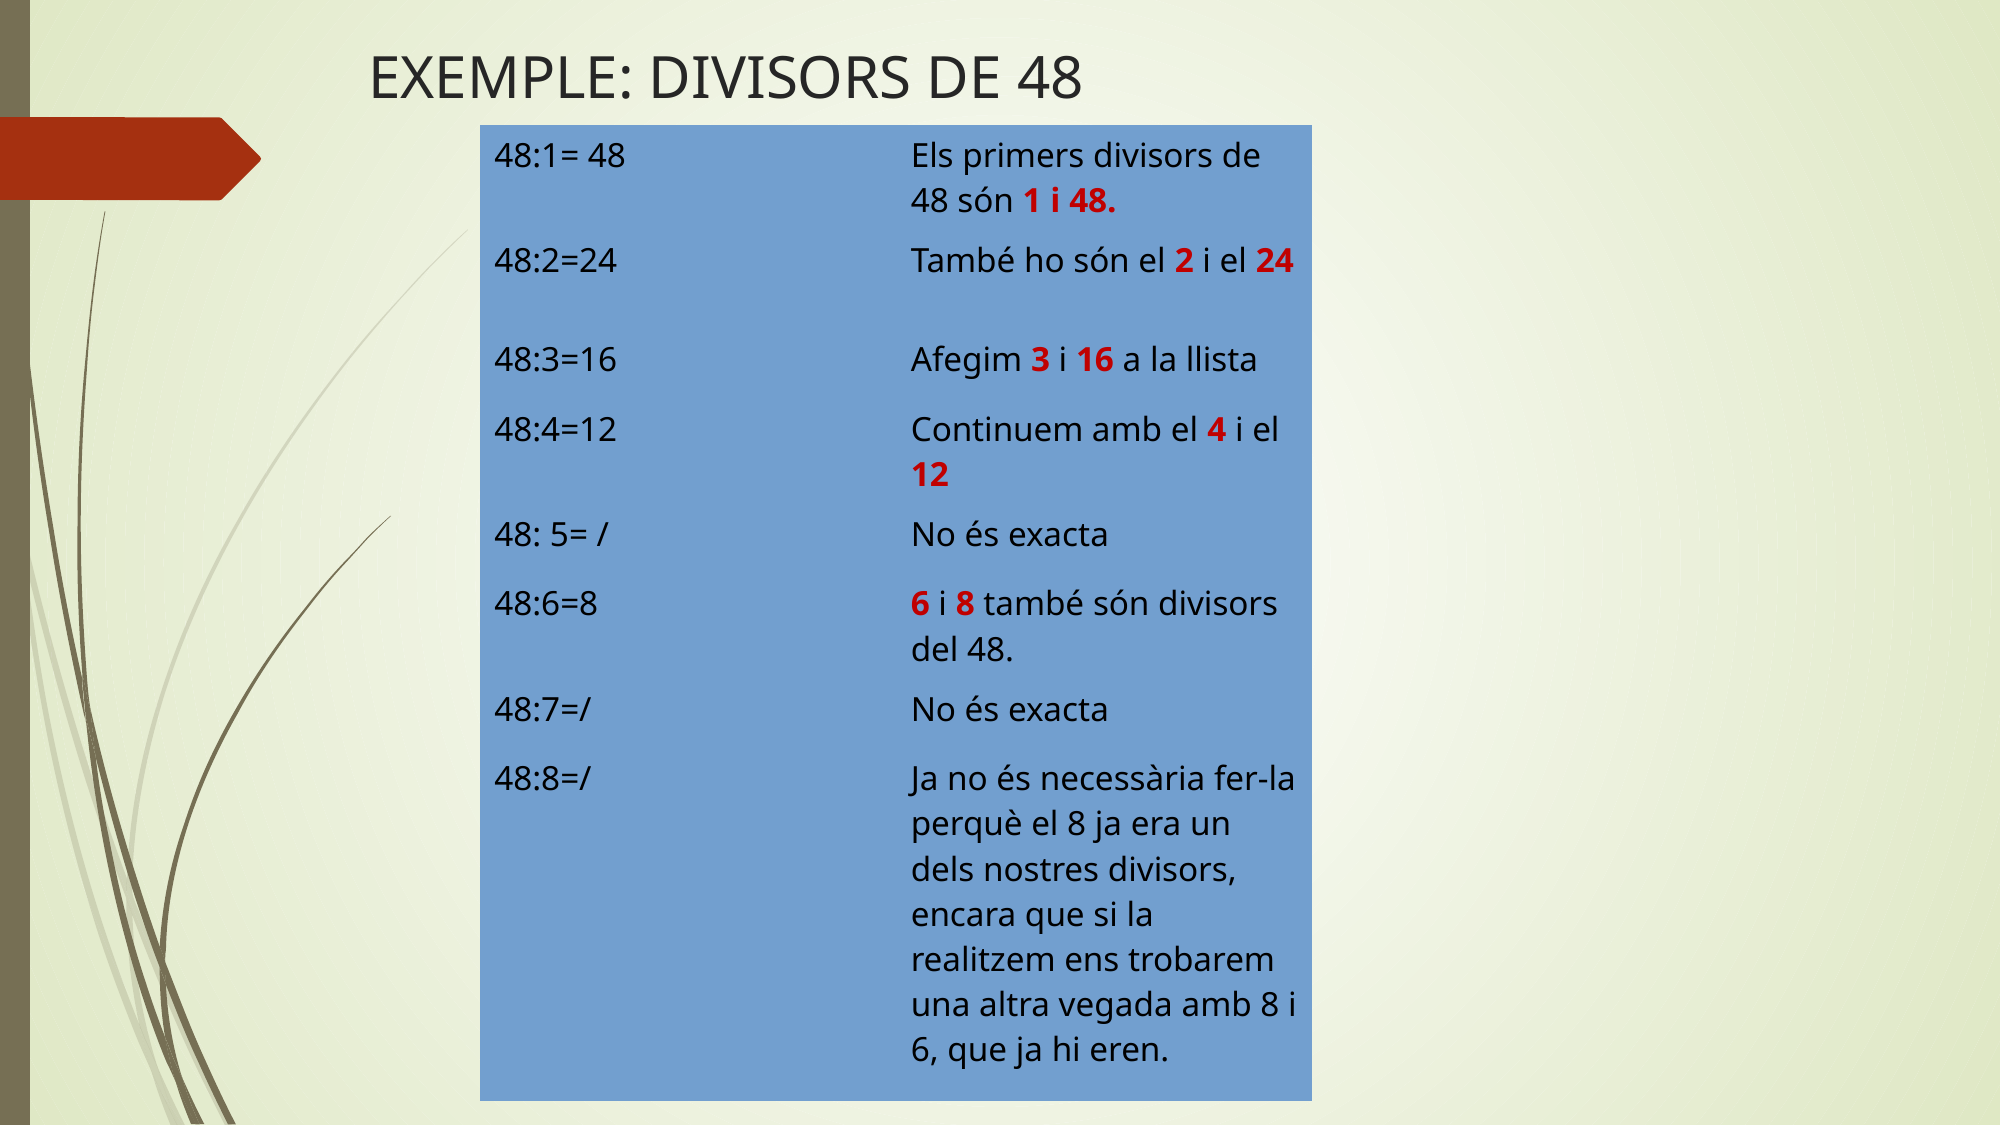

# EXEMPLE: DIVISORS DE 48
| 48:1= 48 | Els primers divisors de 48 són 1 i 48. |
| --- | --- |
| 48:2=24 | També ho són el 2 i el 24 |
| 48:3=16 | Afegim 3 i 16 a la llista |
| 48:4=12 | Continuem amb el 4 i el 12 |
| 48: 5= / | No és exacta |
| 48:6=8 | 6 i 8 també són divisors del 48. |
| 48:7=/ | No és exacta |
| 48:8=/ | Ja no és necessària fer-la perquè el 8 ja era un dels nostres divisors, encara que si la realitzem ens trobarem una altra vegada amb 8 i 6, que ja hi eren. |